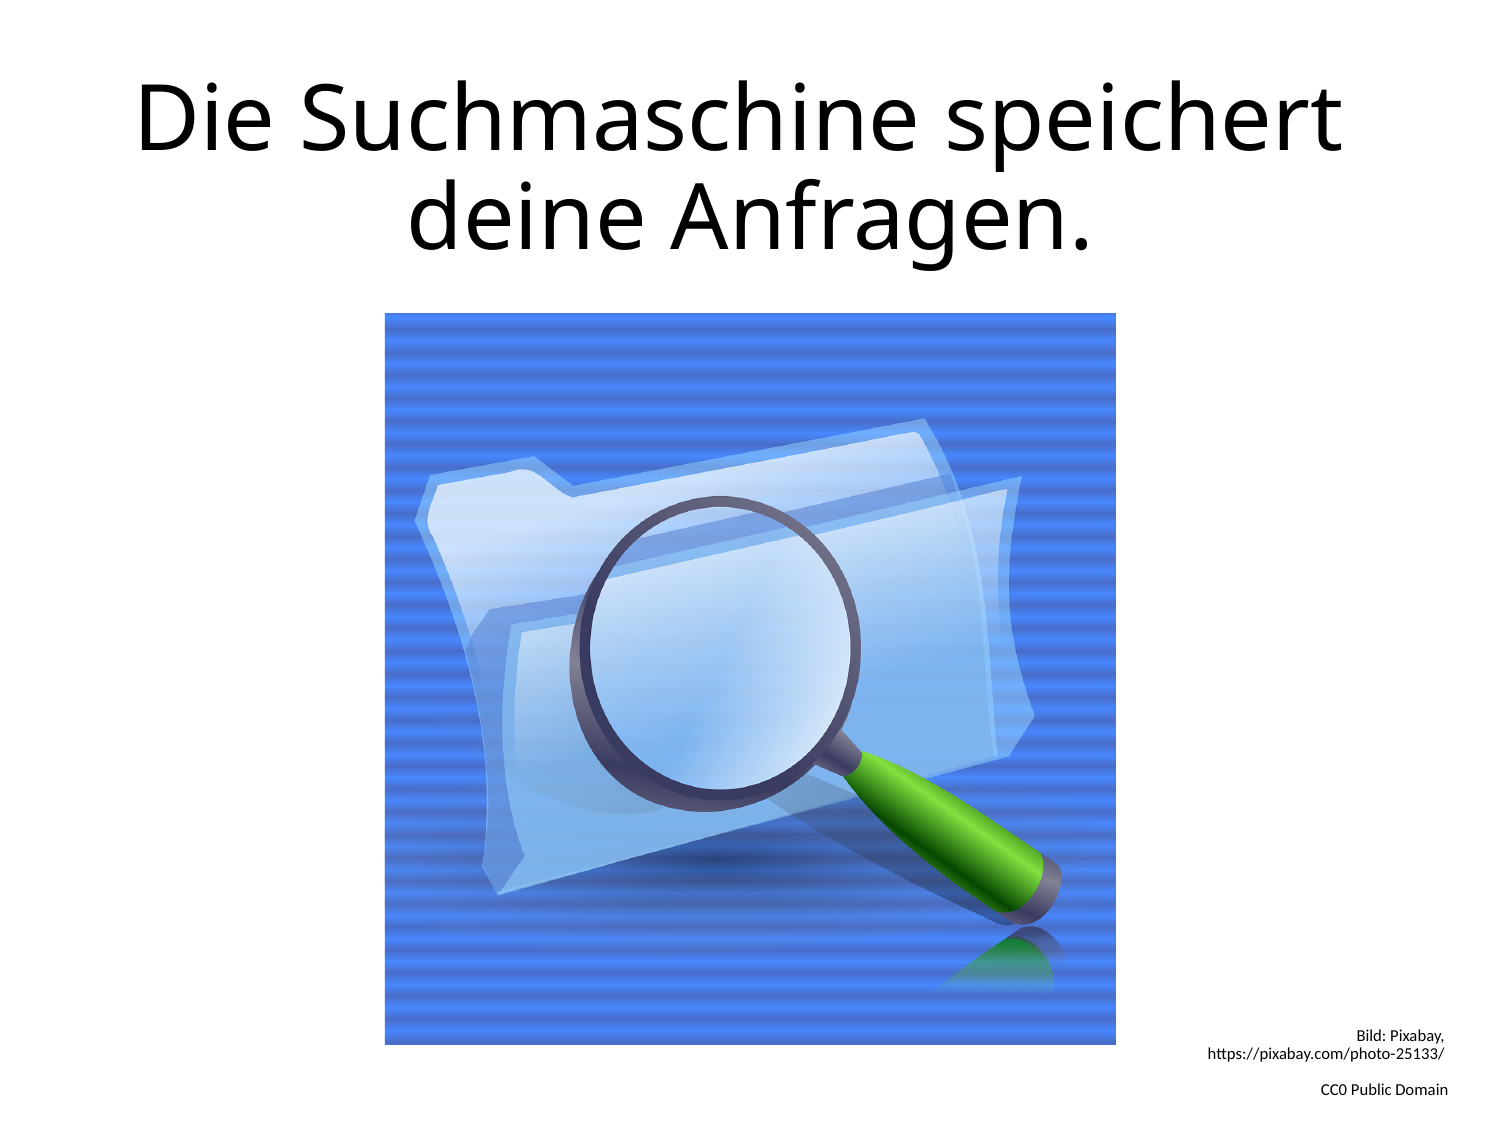

Die Suchmaschine speichert
deine Anfragen.
Bild: Pixabay,
https://pixabay.com/photo-25133/
CC0 Public Domain